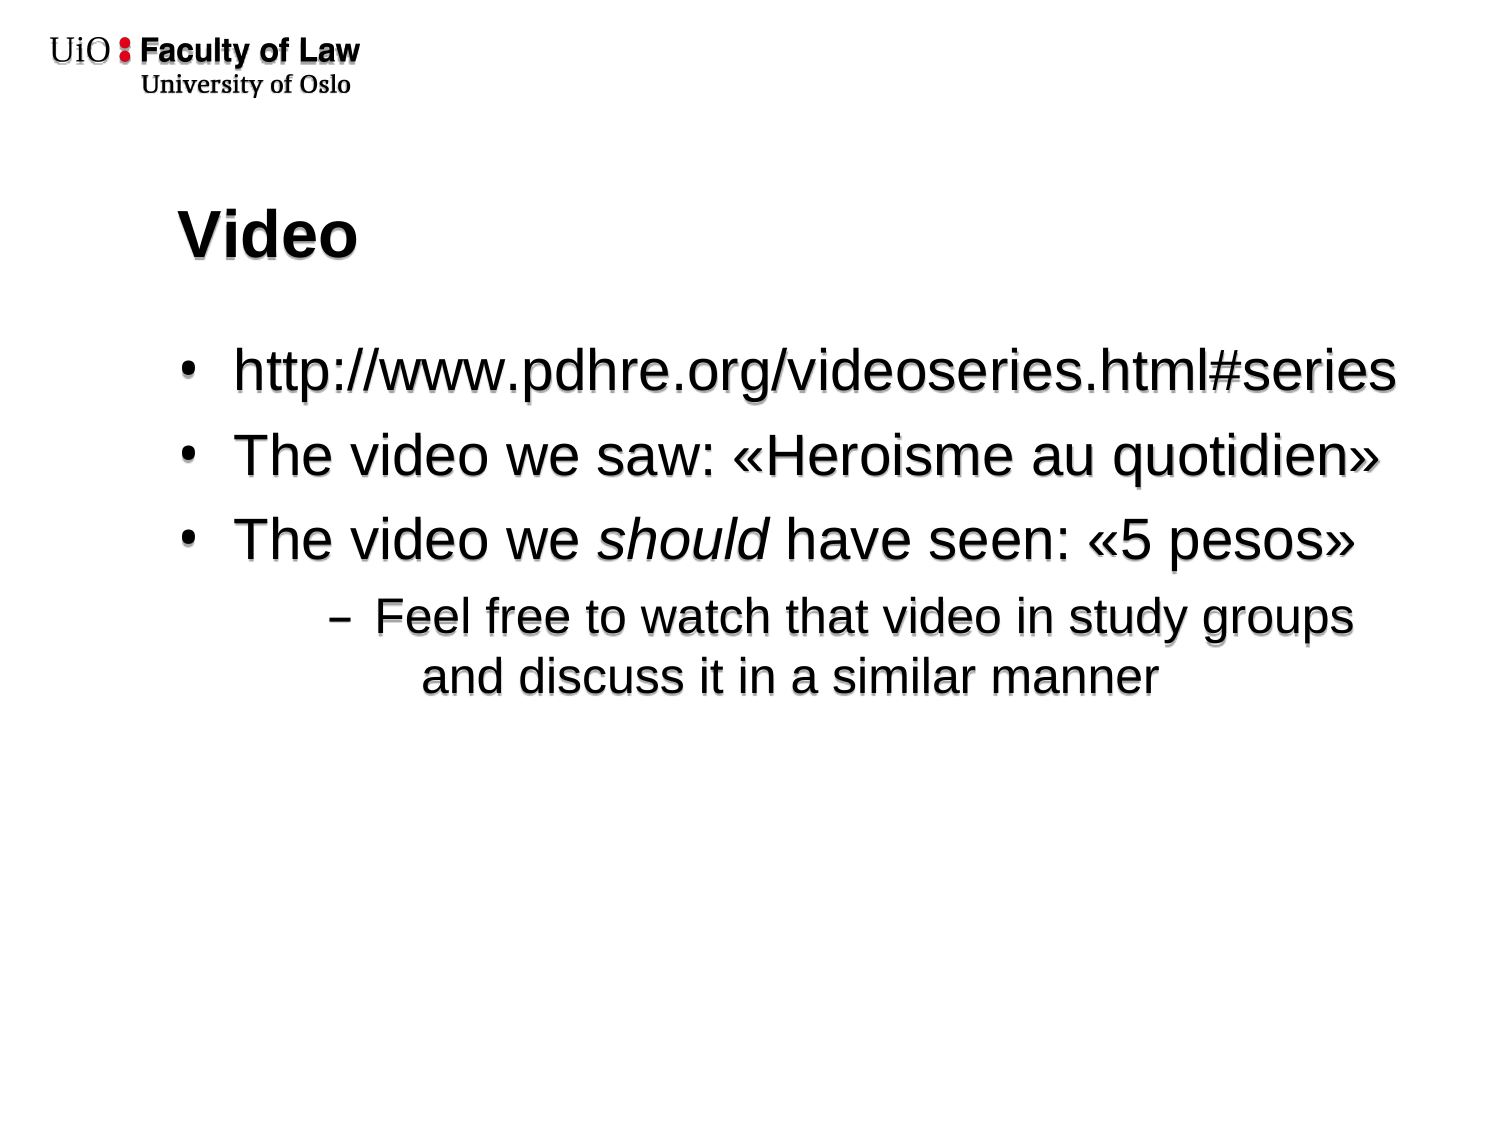

# Video
http://www.pdhre.org/videoseries.html#series
The video we saw: «Heroisme au quotidien»
The video we should have seen: «5 pesos»
Feel free to watch that video in study groups and discuss it in a similar manner